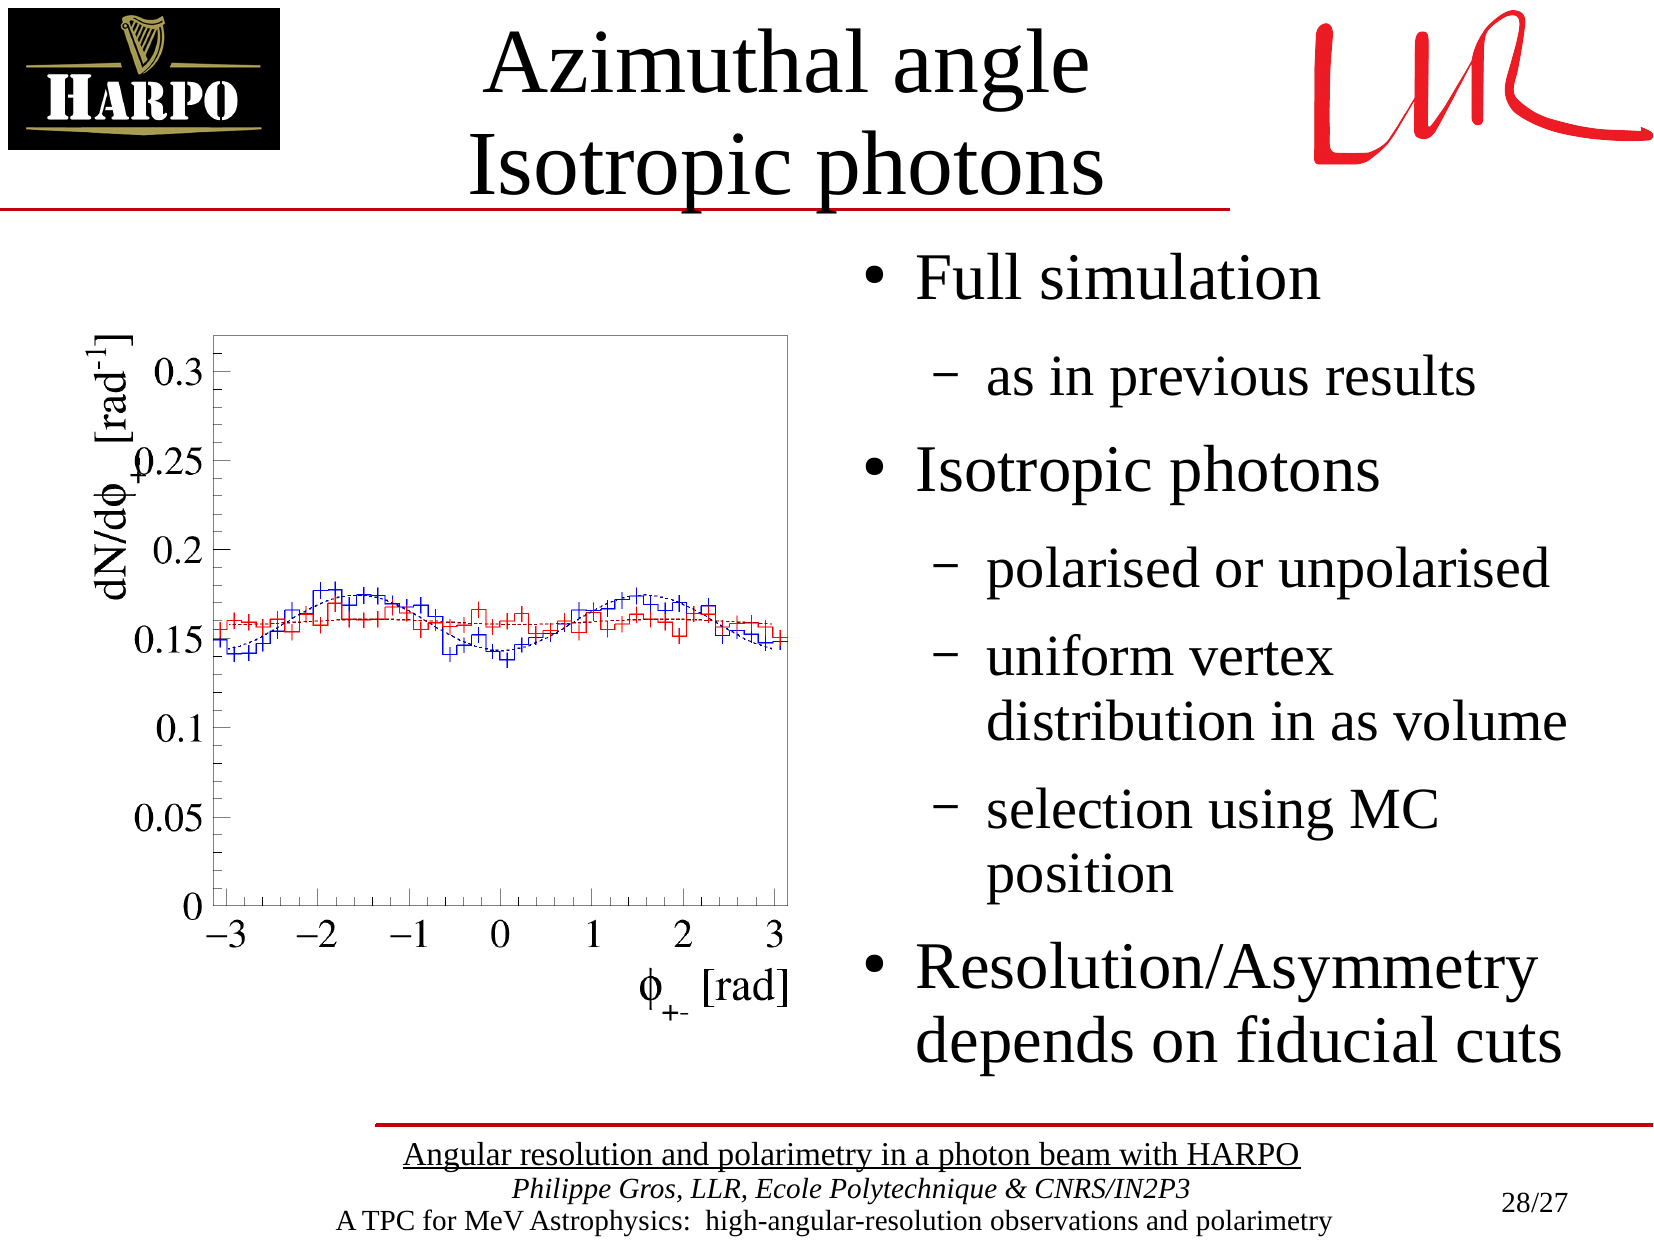

# Azimuthal angle Isotropic photons
Full simulation
as in previous results
Isotropic photons
polarised or unpolarised
uniform vertex distribution in as volume
selection using MC position
Resolution/Asymmetry depends on fiducial cuts
28